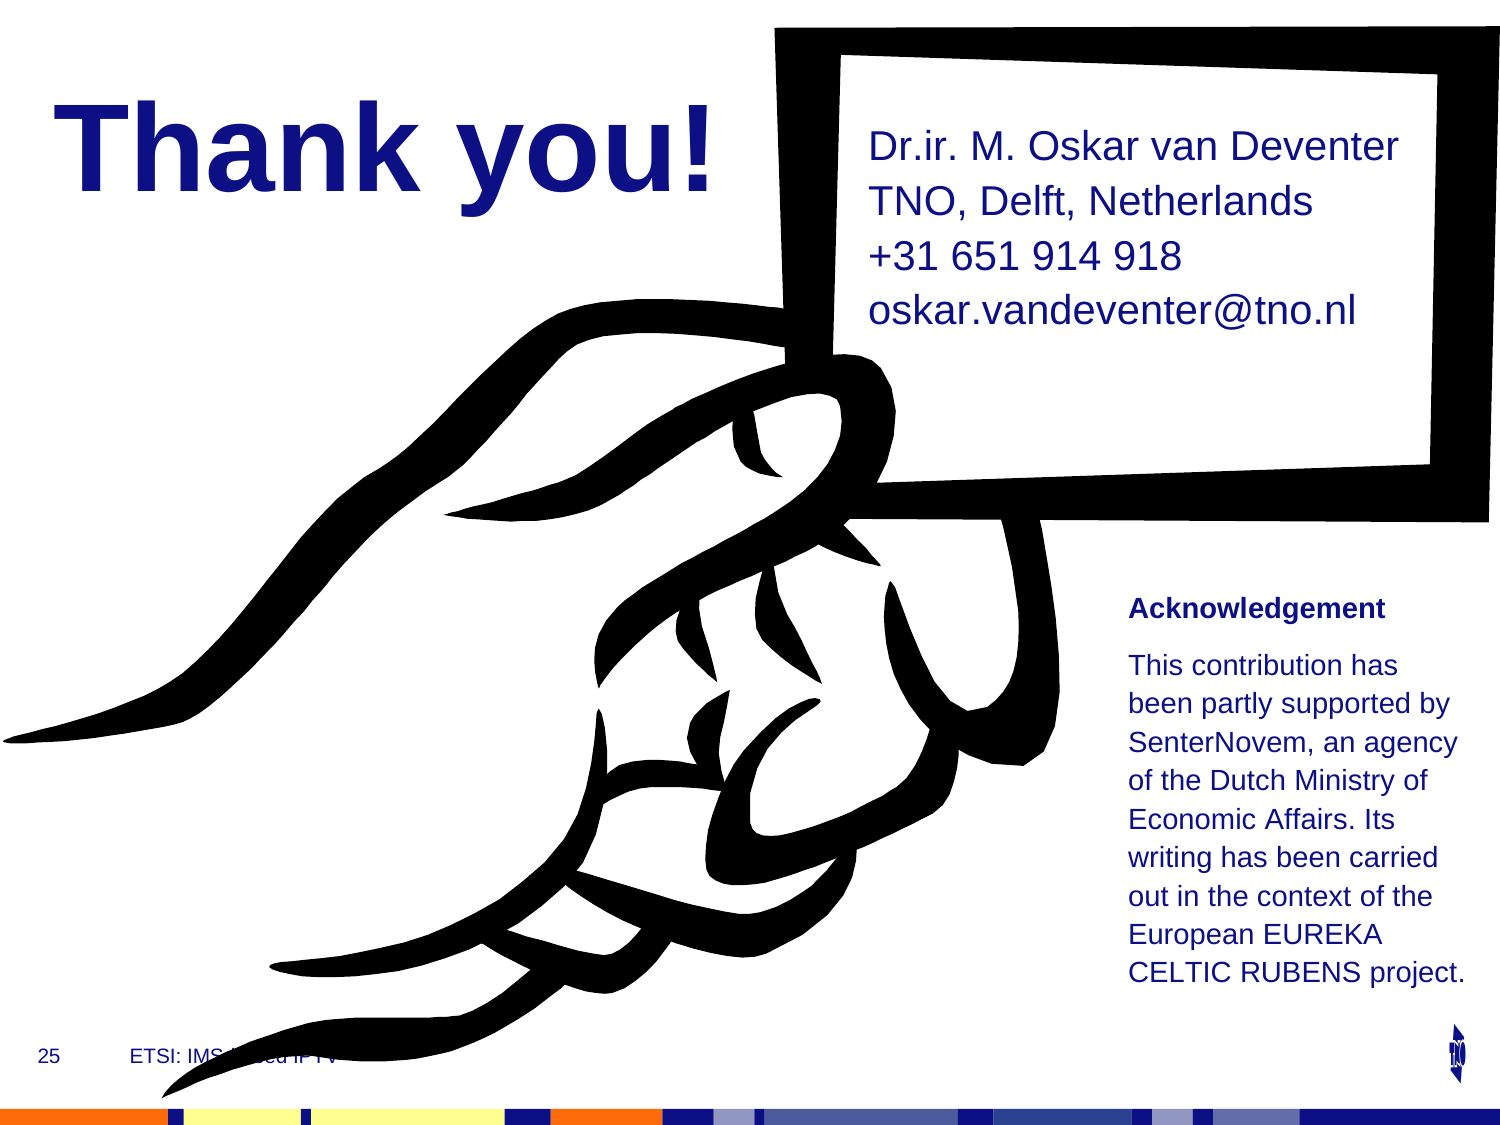

# Thank you!
Dr.ir. M. Oskar van Deventer
TNO, Delft, Netherlands
+31 651 914 918
oskar.vandeventer@tno.nl
Acknowledgement
This contribution has been partly supported by SenterNovem, an agency of the Dutch Ministry of Economic Affairs. Its writing has been carried out in the context of the European EUREKA CELTIC RUBENS project.
25
ETSI: IMS-based IPTV